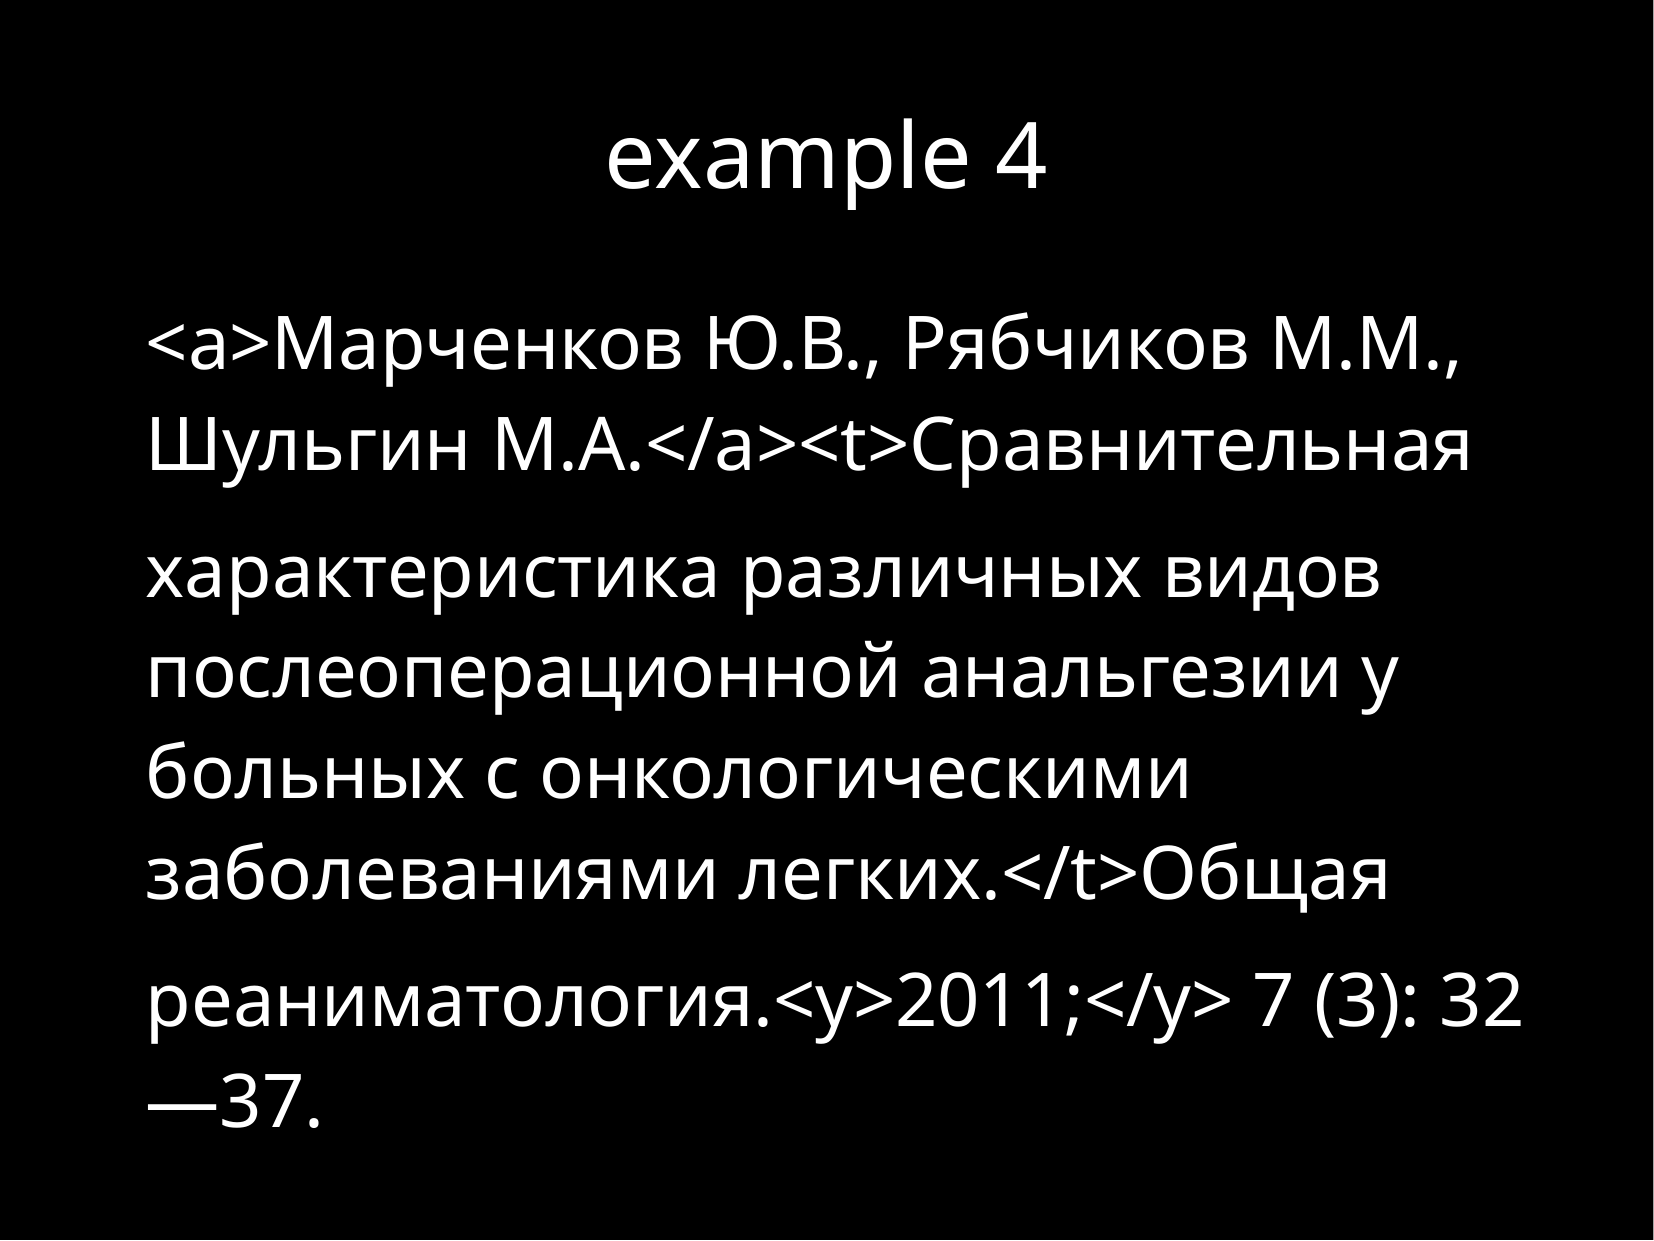

# example 4
<a>Марченков Ю.В., Рябчиков М.М., Шульгин М.А.</a><t>Сравнительная
характеристика различных видов послеоперационной анальгезии у больных с онкологическими заболеваниями легких.</t>Общая
реаниматология.<y>2011;</y> 7 (3): 32—37.